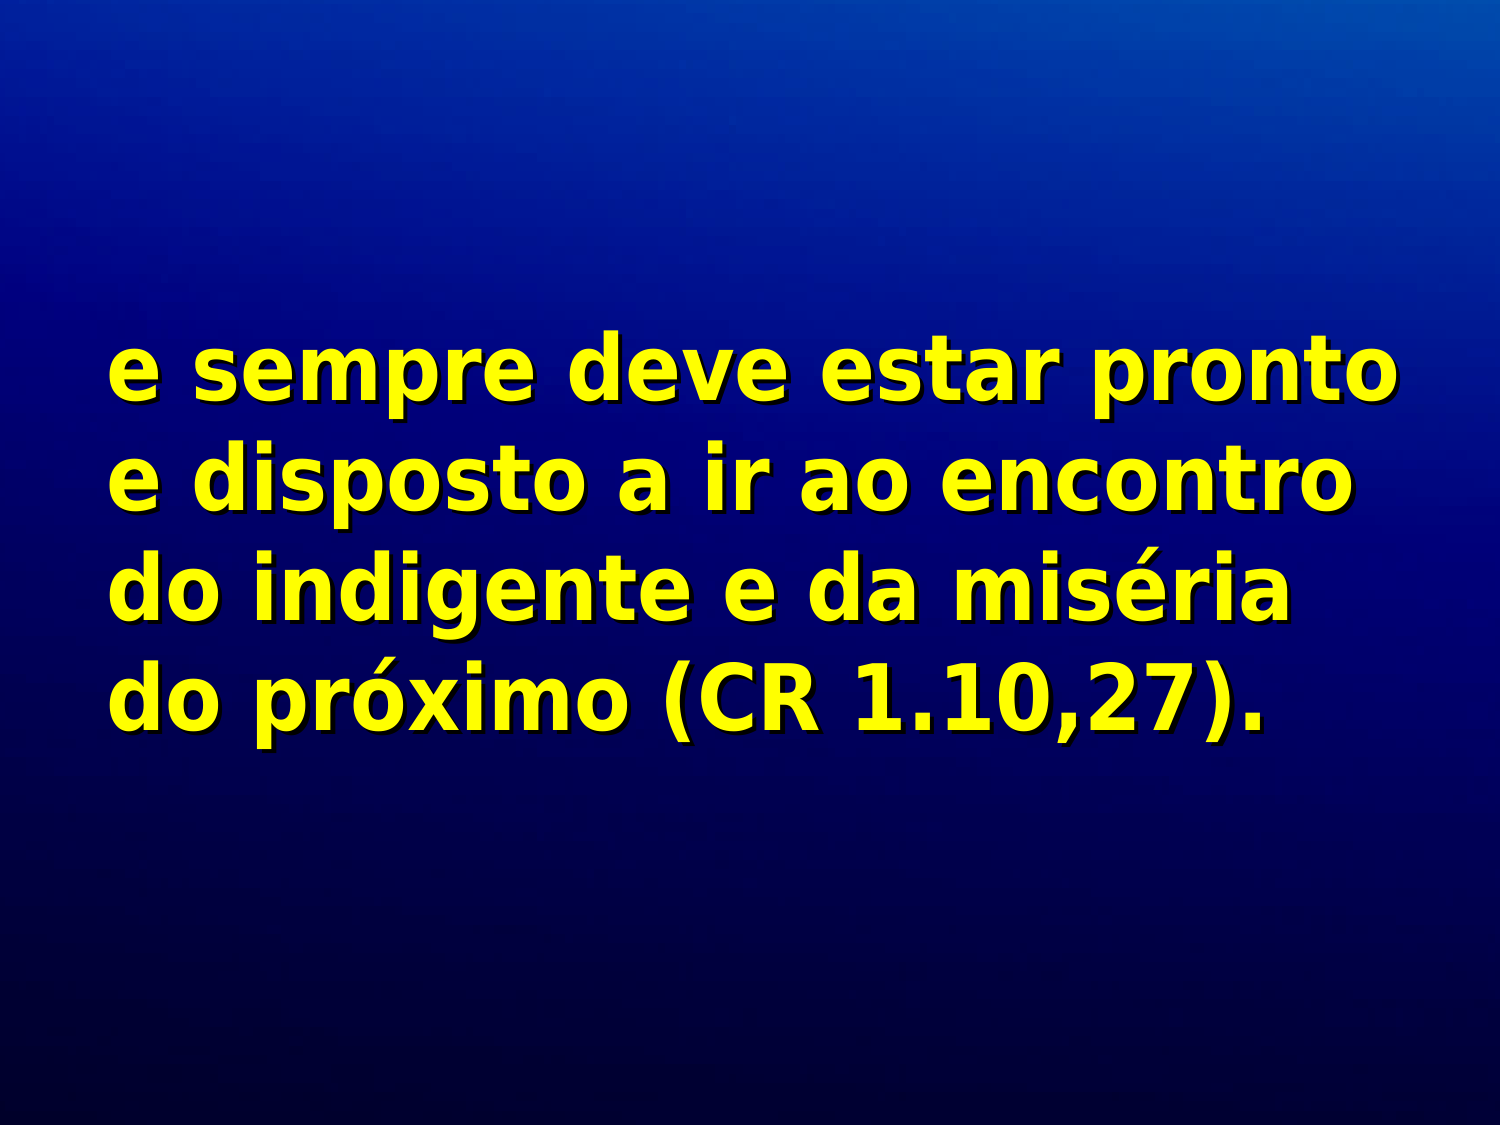

e sempre deve estar pronto e disposto a ir ao encontro do indigente e da miséria do próximo (CR 1.10,27).